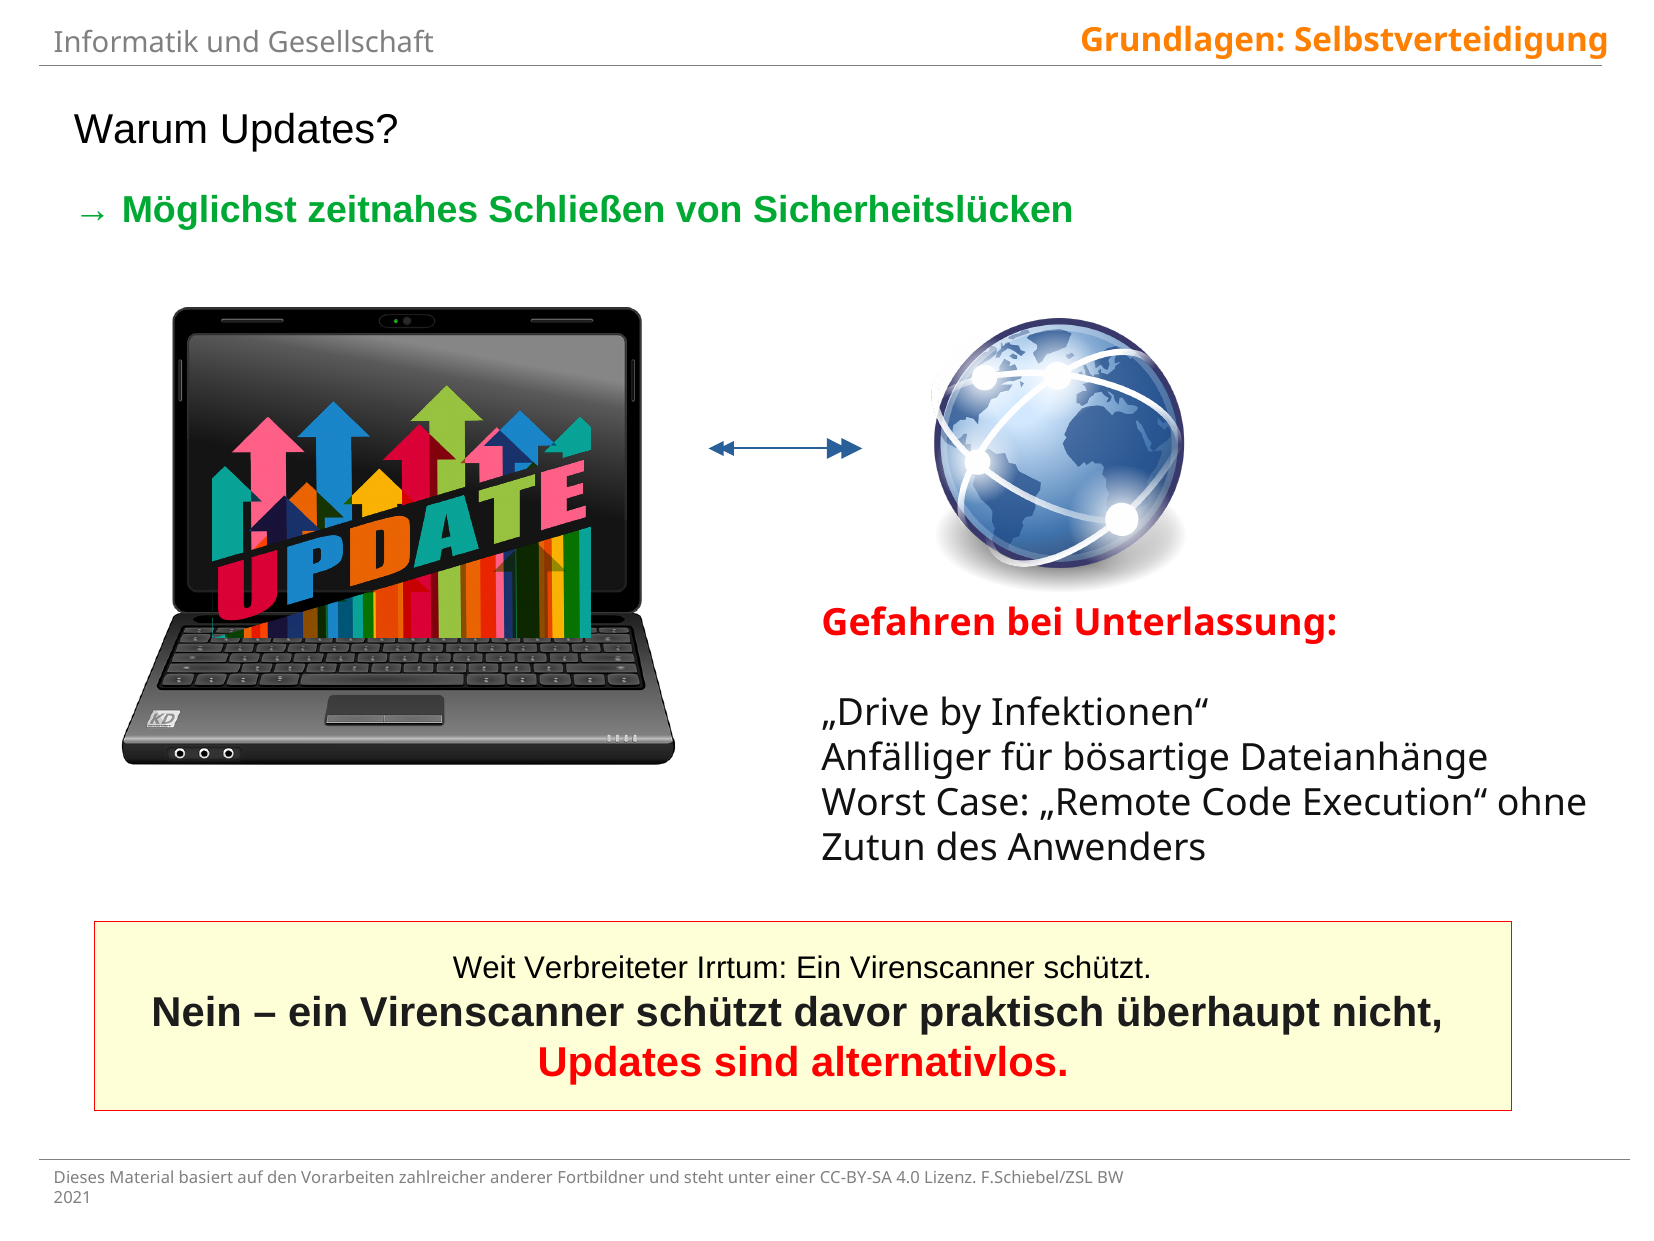

Grundlagen: Selbstverteidigung
Informatik und Gesellschaft
Warum Updates?
→ Möglichst zeitnahes Schließen von Sicherheitslücken
Gefahren bei Unterlassung:
„Drive by Infektionen“
Anfälliger für bösartige Dateianhänge
Worst Case: „Remote Code Execution“ ohne
Zutun des Anwenders
Weit Verbreiteter Irrtum: Ein Virenscanner schützt.
Nein – ein Virenscanner schützt davor praktisch überhaupt nicht,
Updates sind alternativlos.